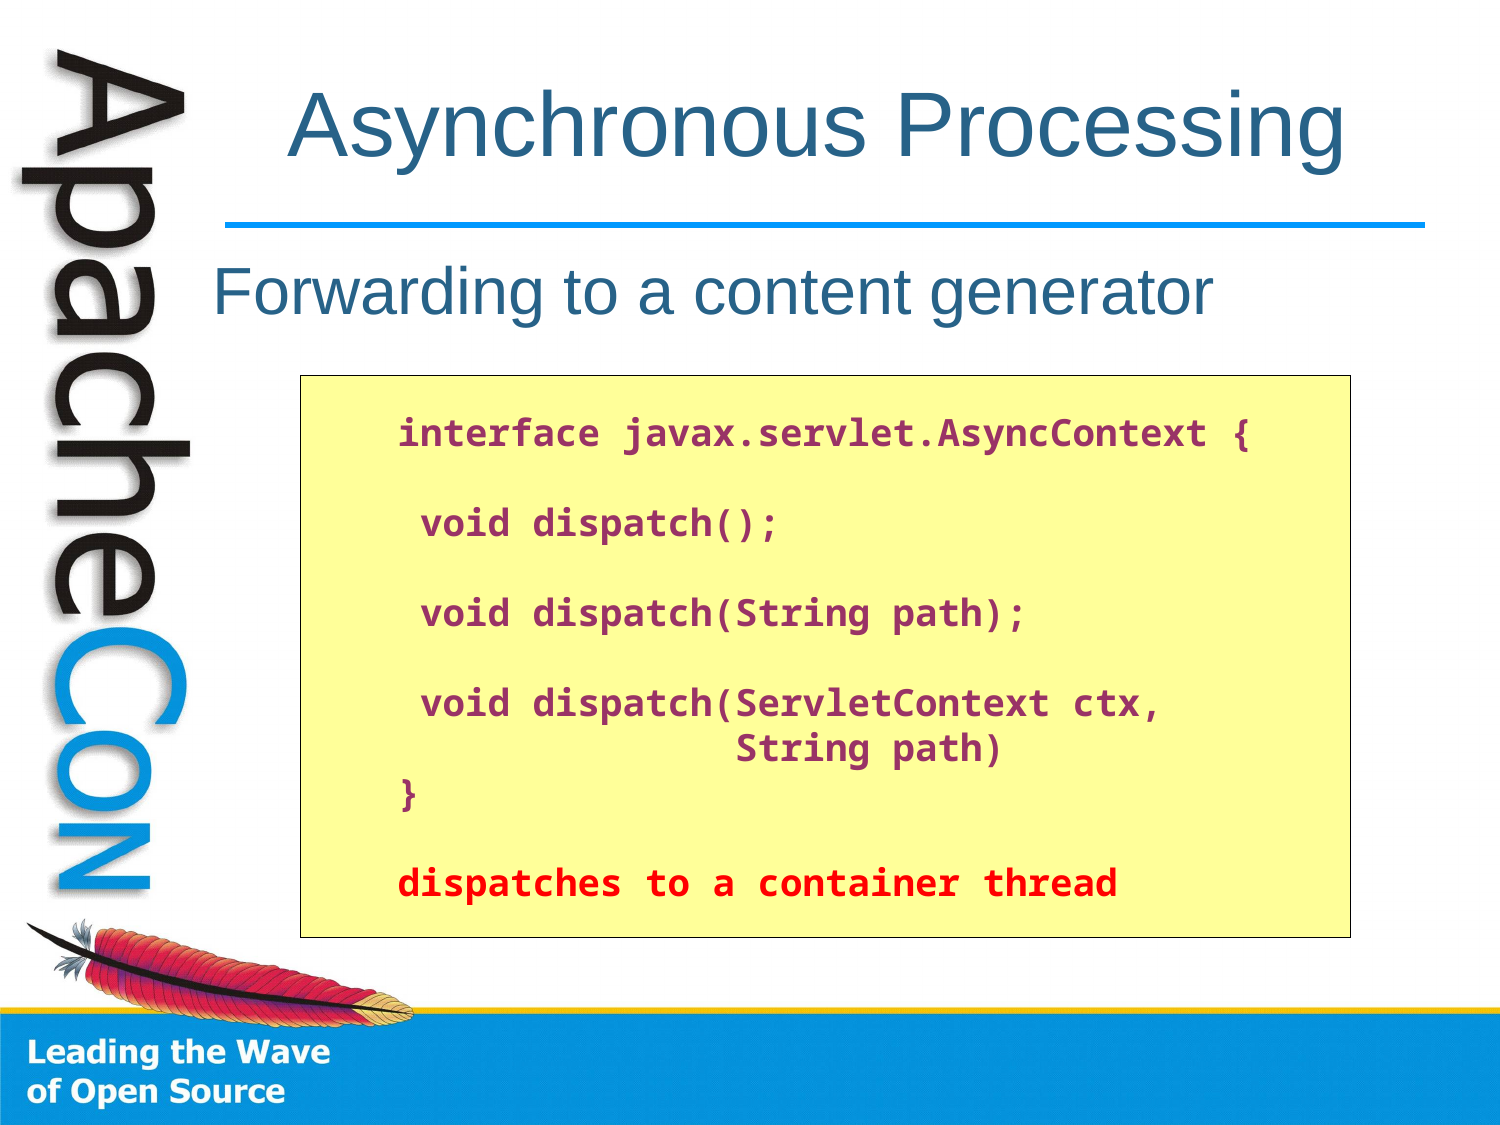

# Asynchronous Processing
Forwarding to a content generator
interface javax.servlet.AsyncContext {
 void dispatch();
 void dispatch(String path);
 void dispatch(ServletContext ctx,
 String path)
}
dispatches to a container thread